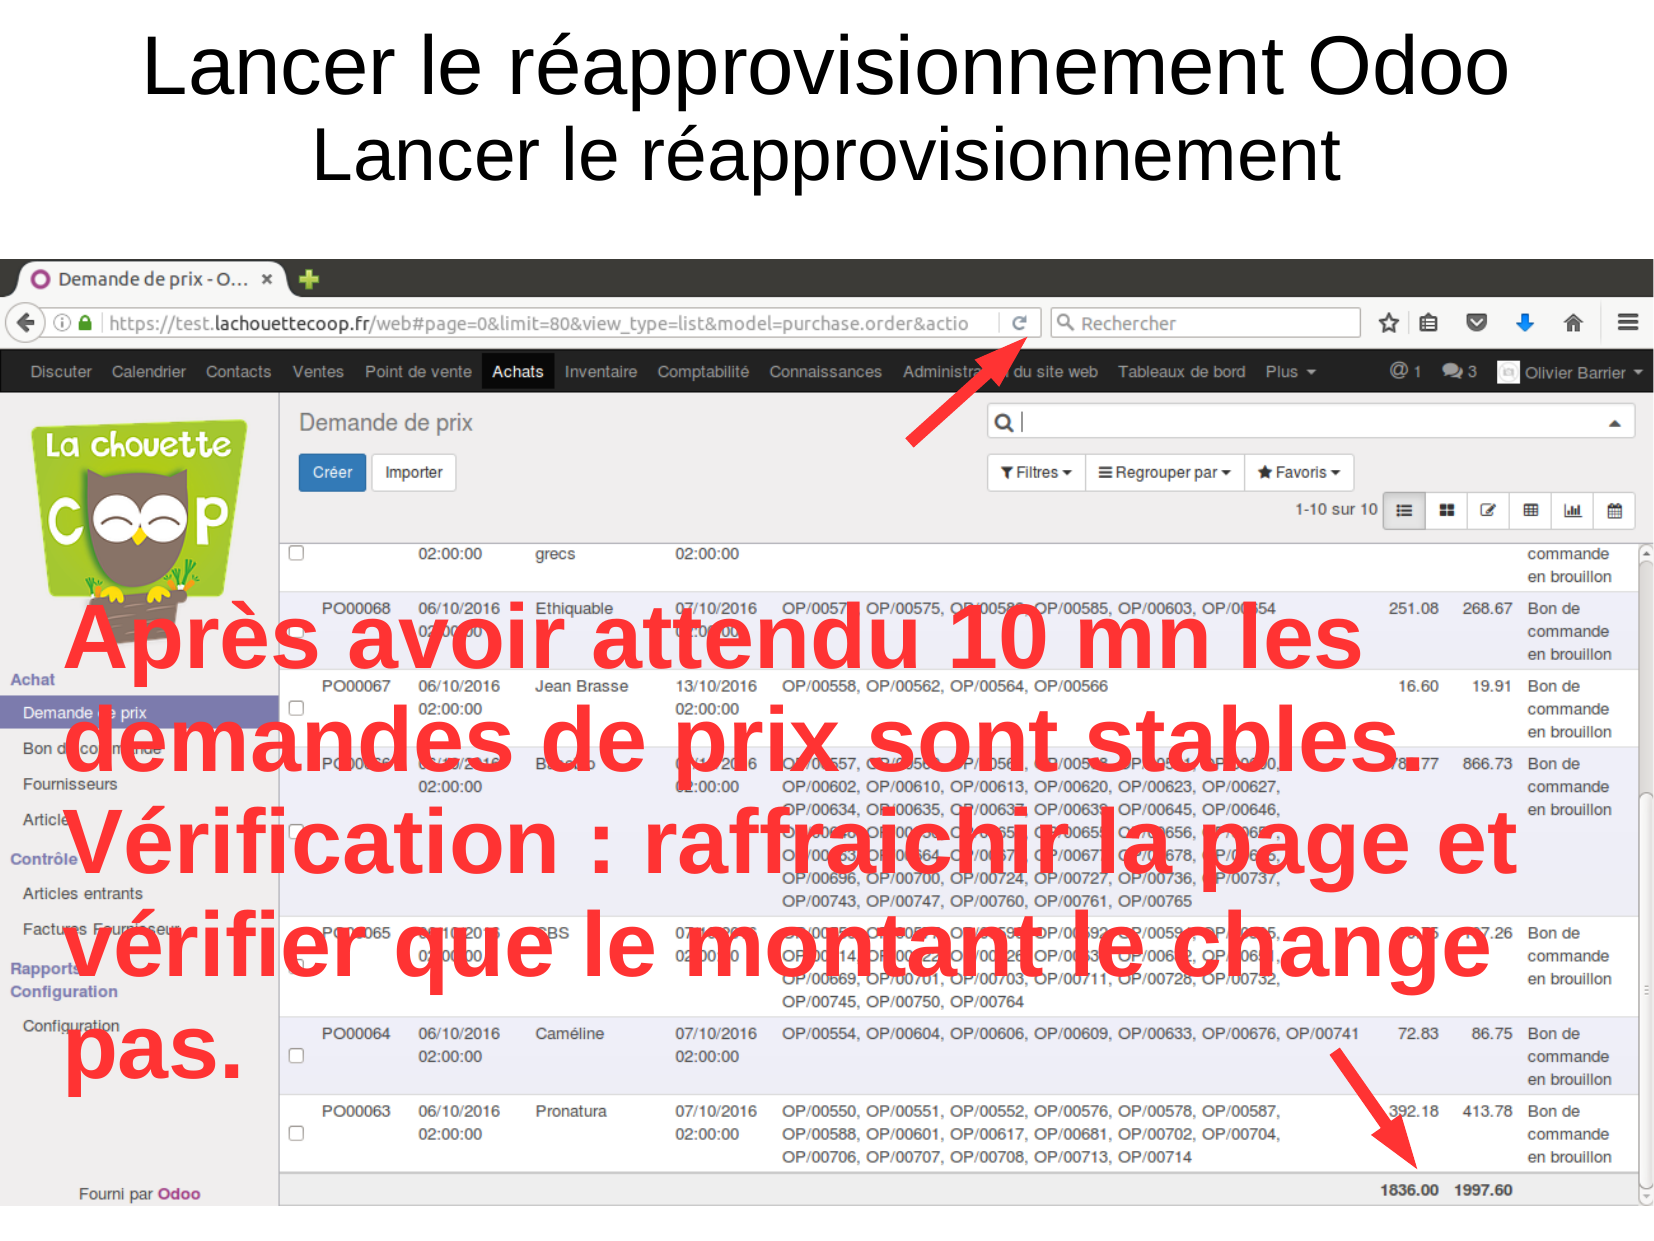

# Lancer le réapprovisionnement Odoo Lancer le réapprovisionnement
Après avoir attendu 10 mn les demandes de prix sont stables.
Vérification : raffraichir la page et vérifier que le montant le change pas.